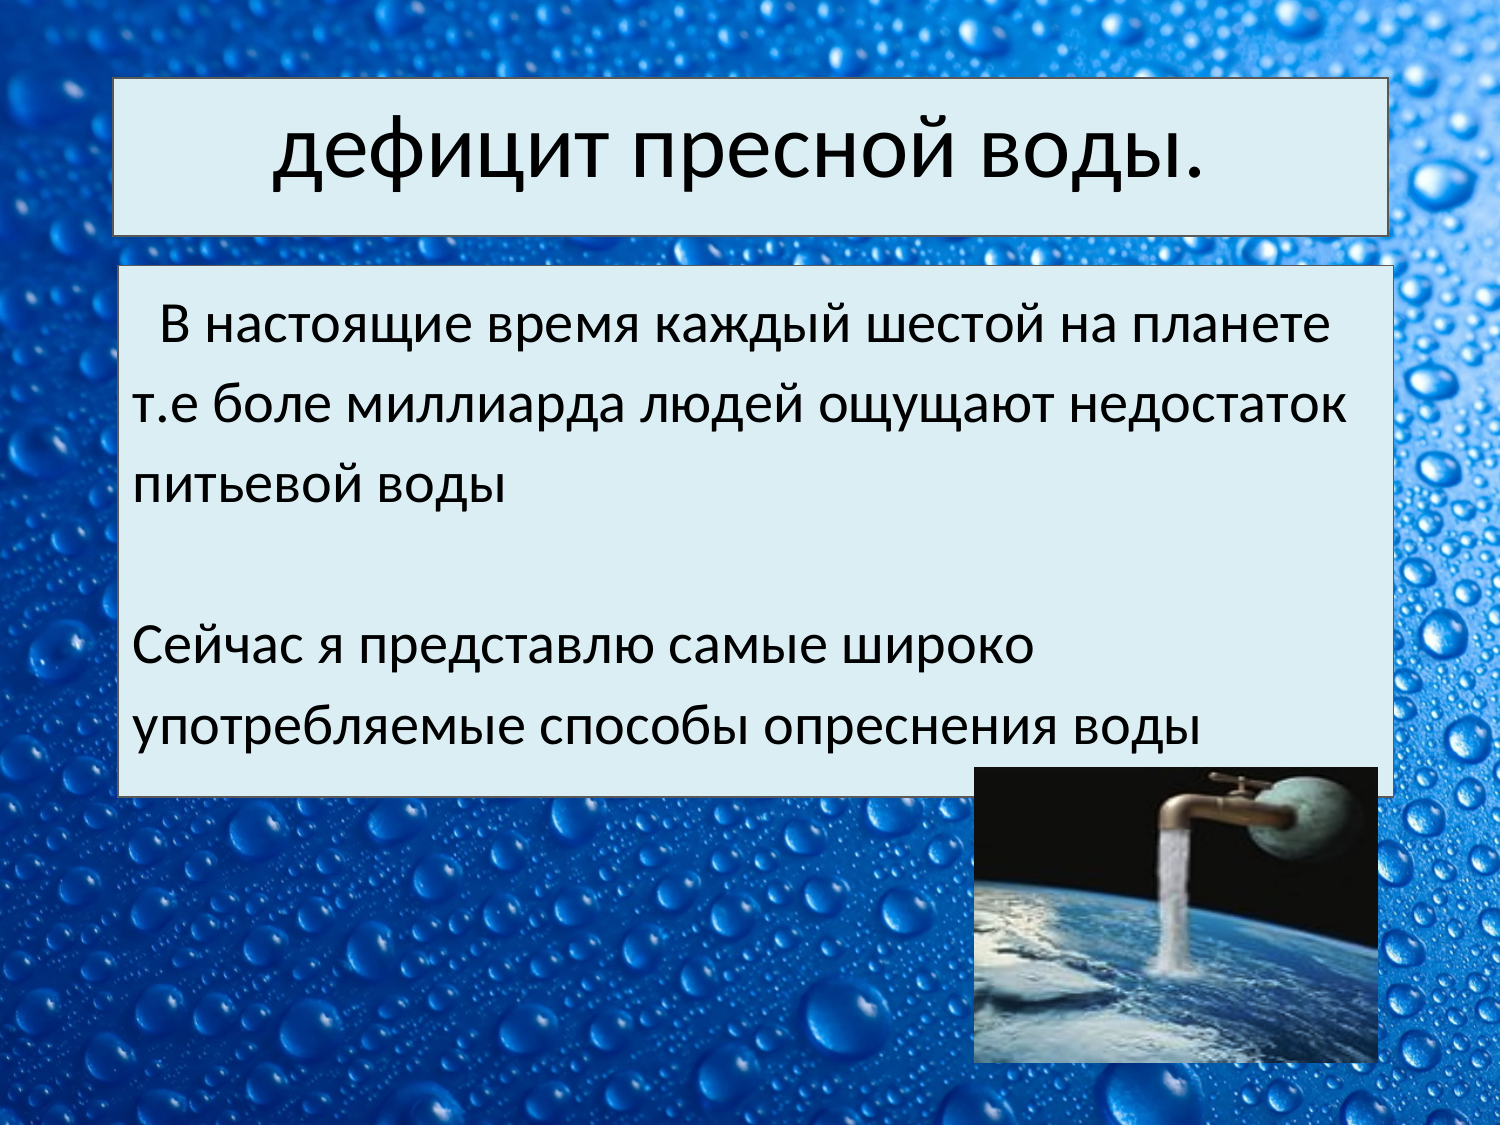

дефицит пресной воды
дефицит пресной воды.
 В настоящие время каждый шестой на планете т.е боле миллиарда людей ощущают недостаток питьевой воды
Сейчас я представлю самые широко употребляемые способы опреснения воды